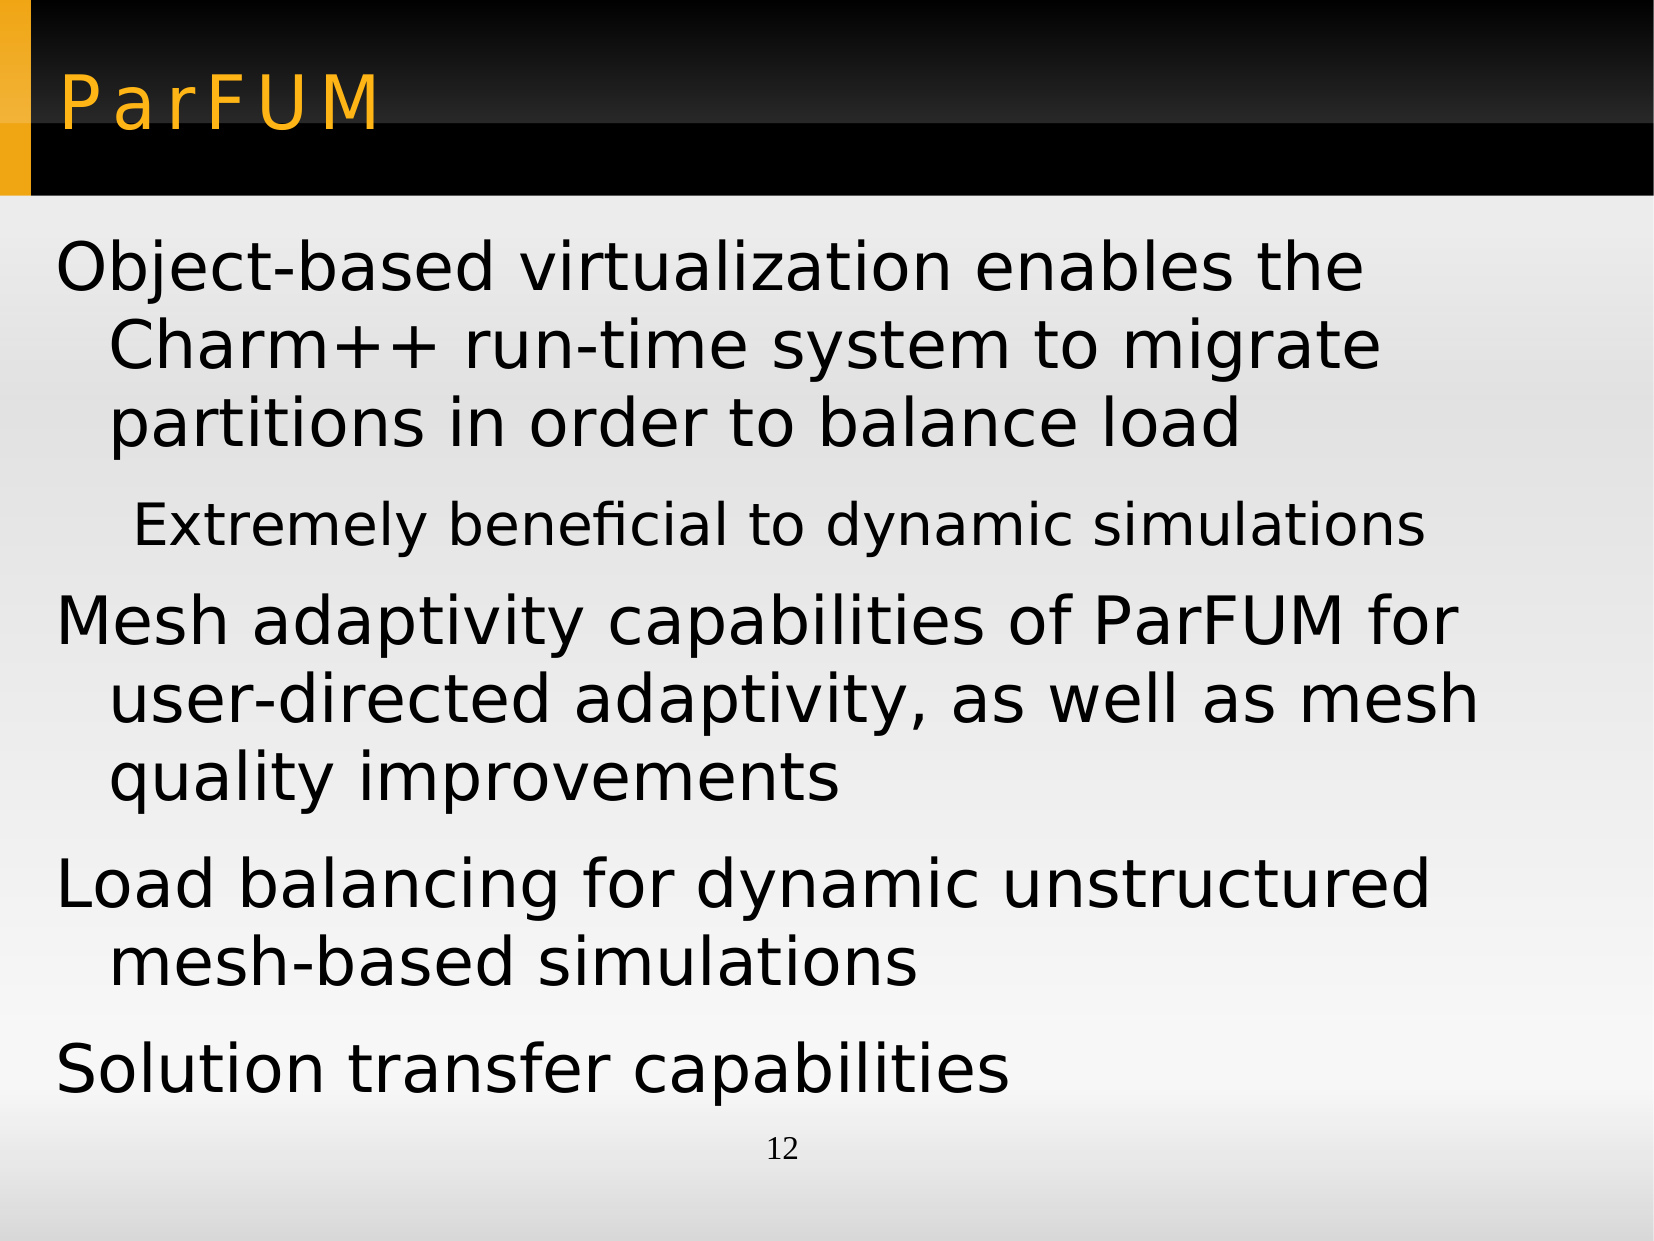

# ParFUM
Object-based virtualization enables the Charm++ run-time system to migrate partitions in order to balance load
Extremely beneficial to dynamic simulations
Mesh adaptivity capabilities of ParFUM for user-directed adaptivity, as well as mesh quality improvements
Load balancing for dynamic unstructured mesh-based simulations
Solution transfer capabilities
12